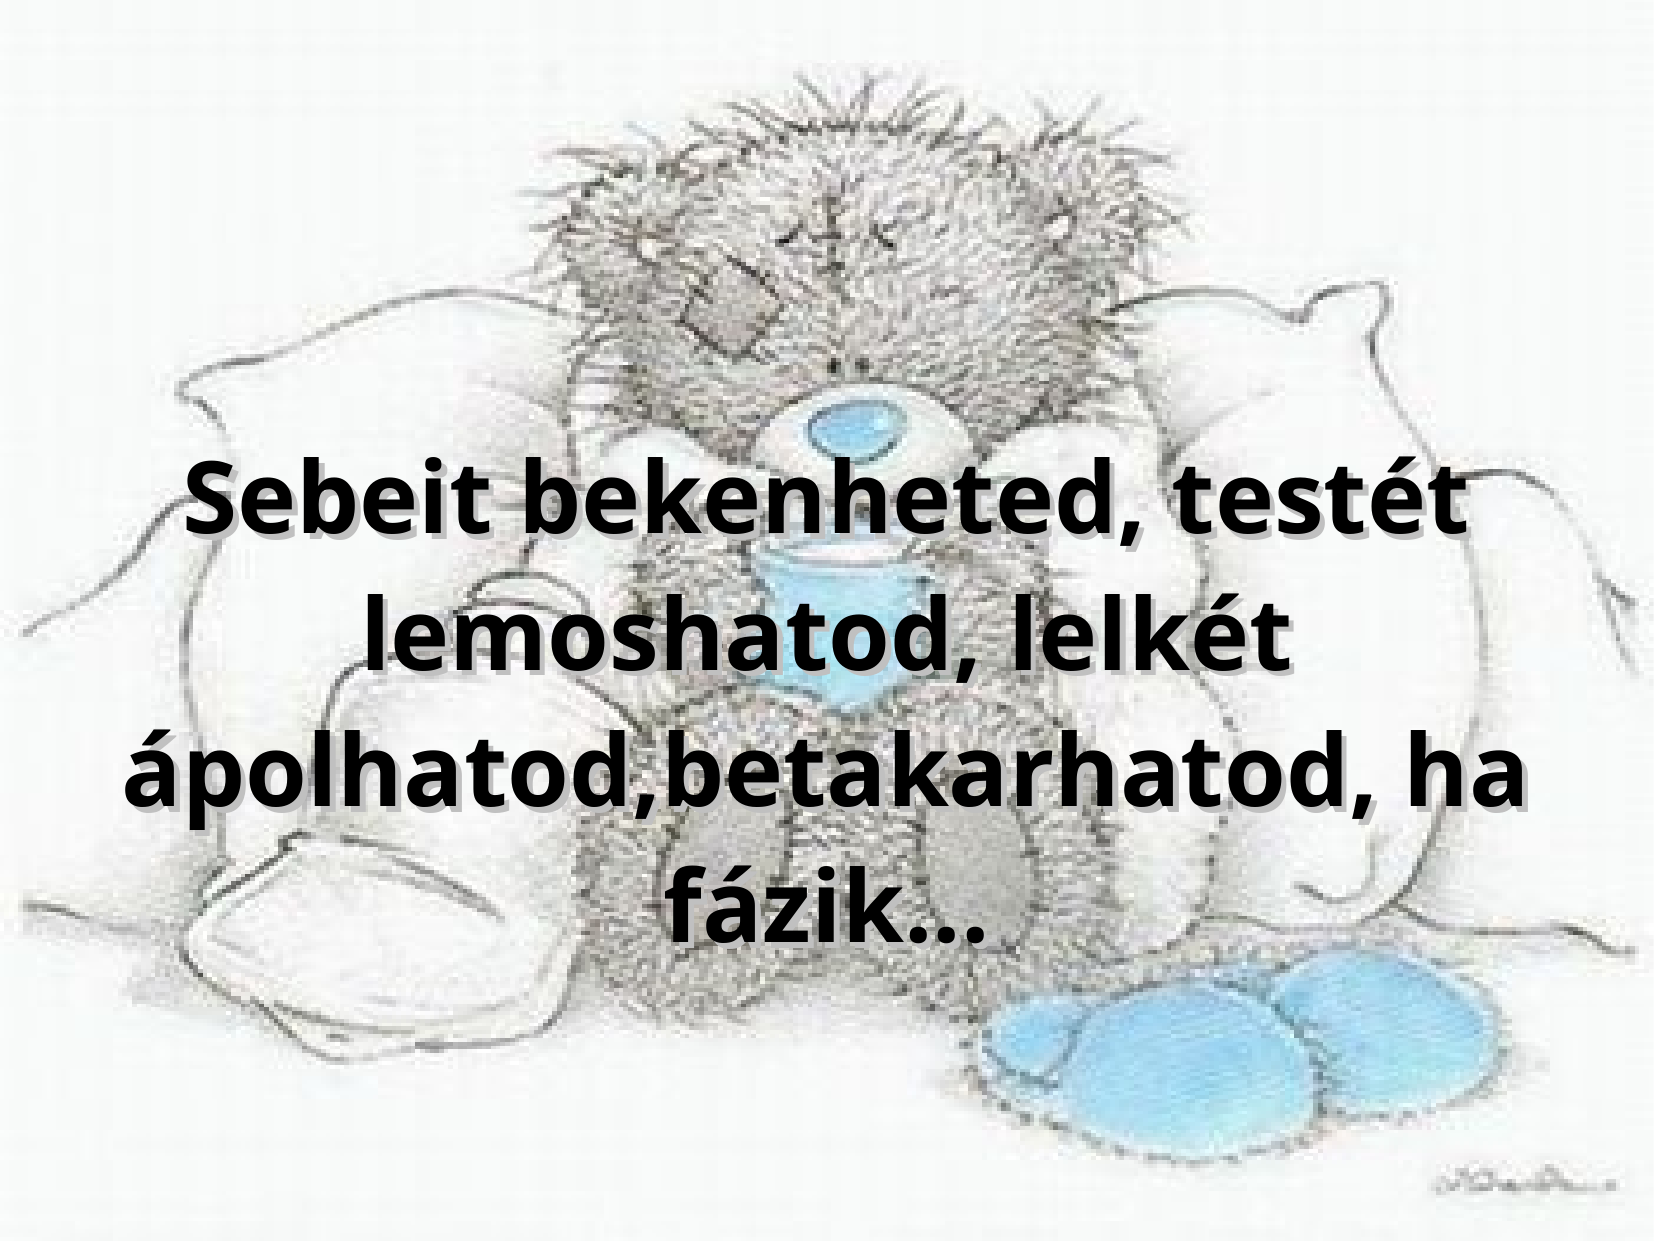

# Sebeit bekenheted, testét lemoshatod, lelkét ápolhatod,betakarhatod, ha fázik...